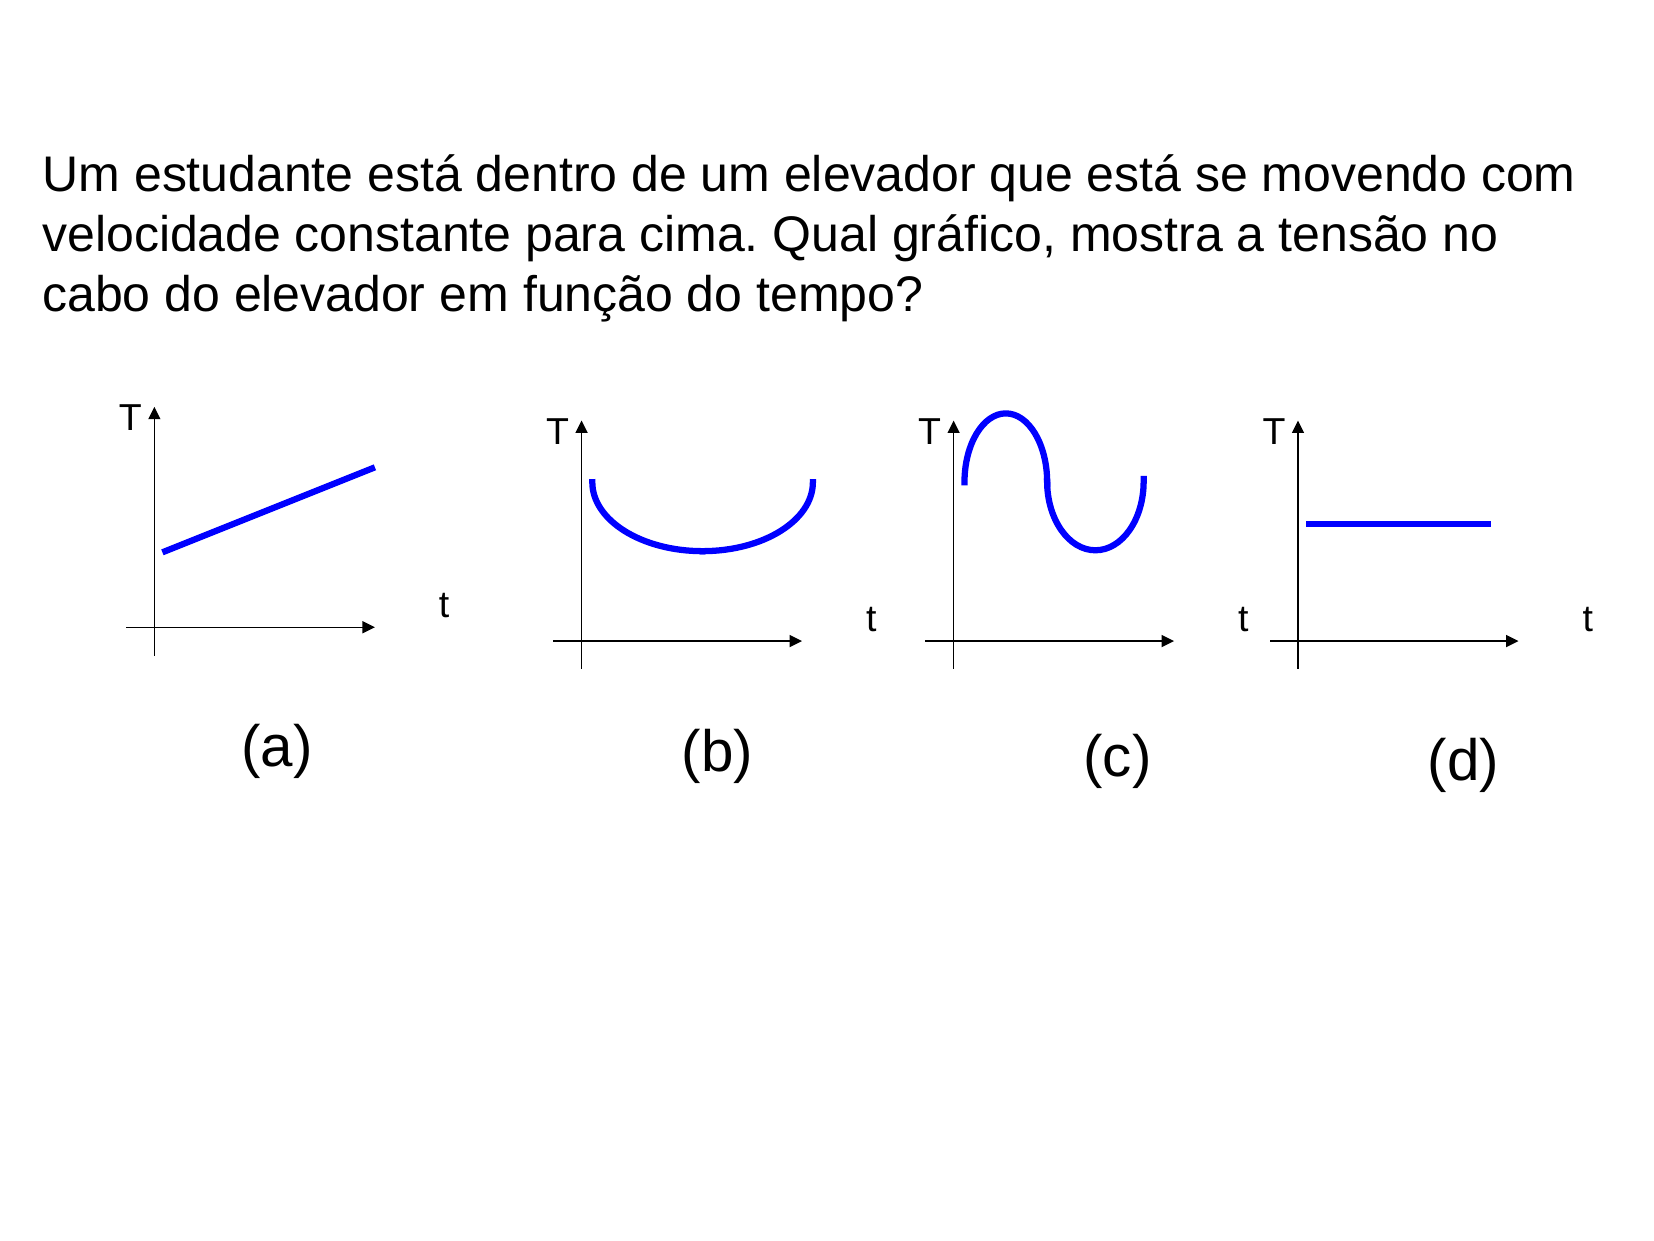

# Um estudante está dentro de um elevador que está se movendo com velocidade constante para cima. Qual gráfico, mostra a tensão no cabo do elevador em função do tempo?
T
t
T
t
T
t
T
t
(a)
(b)
(c)
(d)
(a)
(b)
(c)
(d)
2 of 250
40